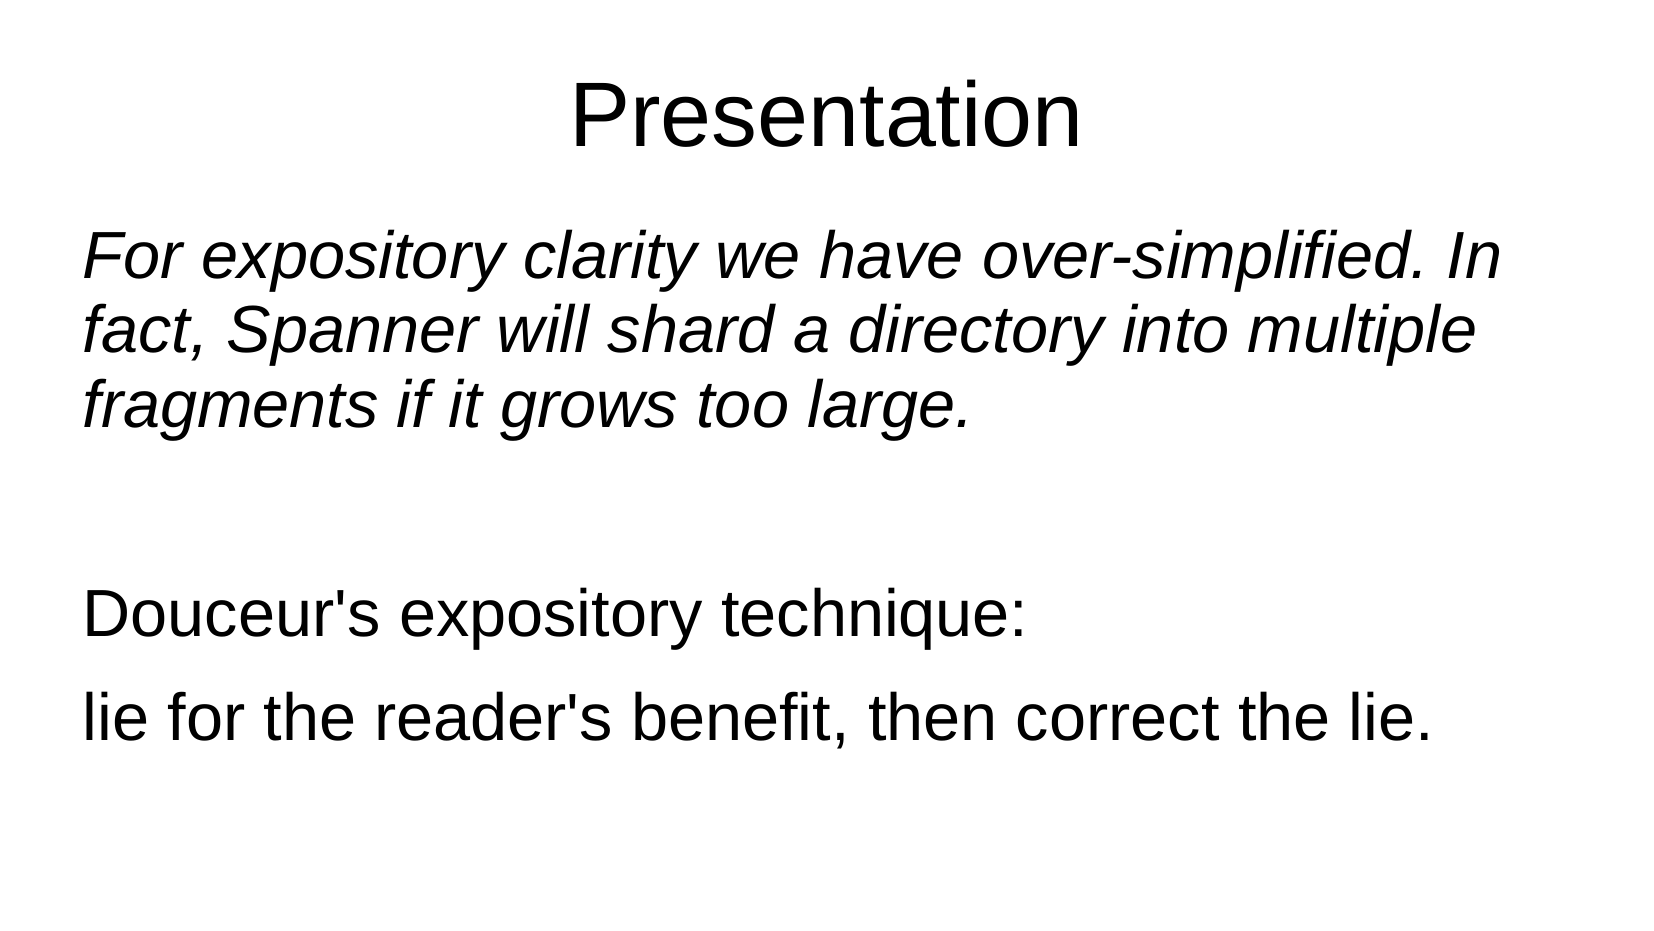

# Presentation
For expository clarity we have over-simplified. In fact, Spanner will shard a directory into multiple fragments if it grows too large.
Douceur's expository technique:
lie for the reader's benefit, then correct the lie.